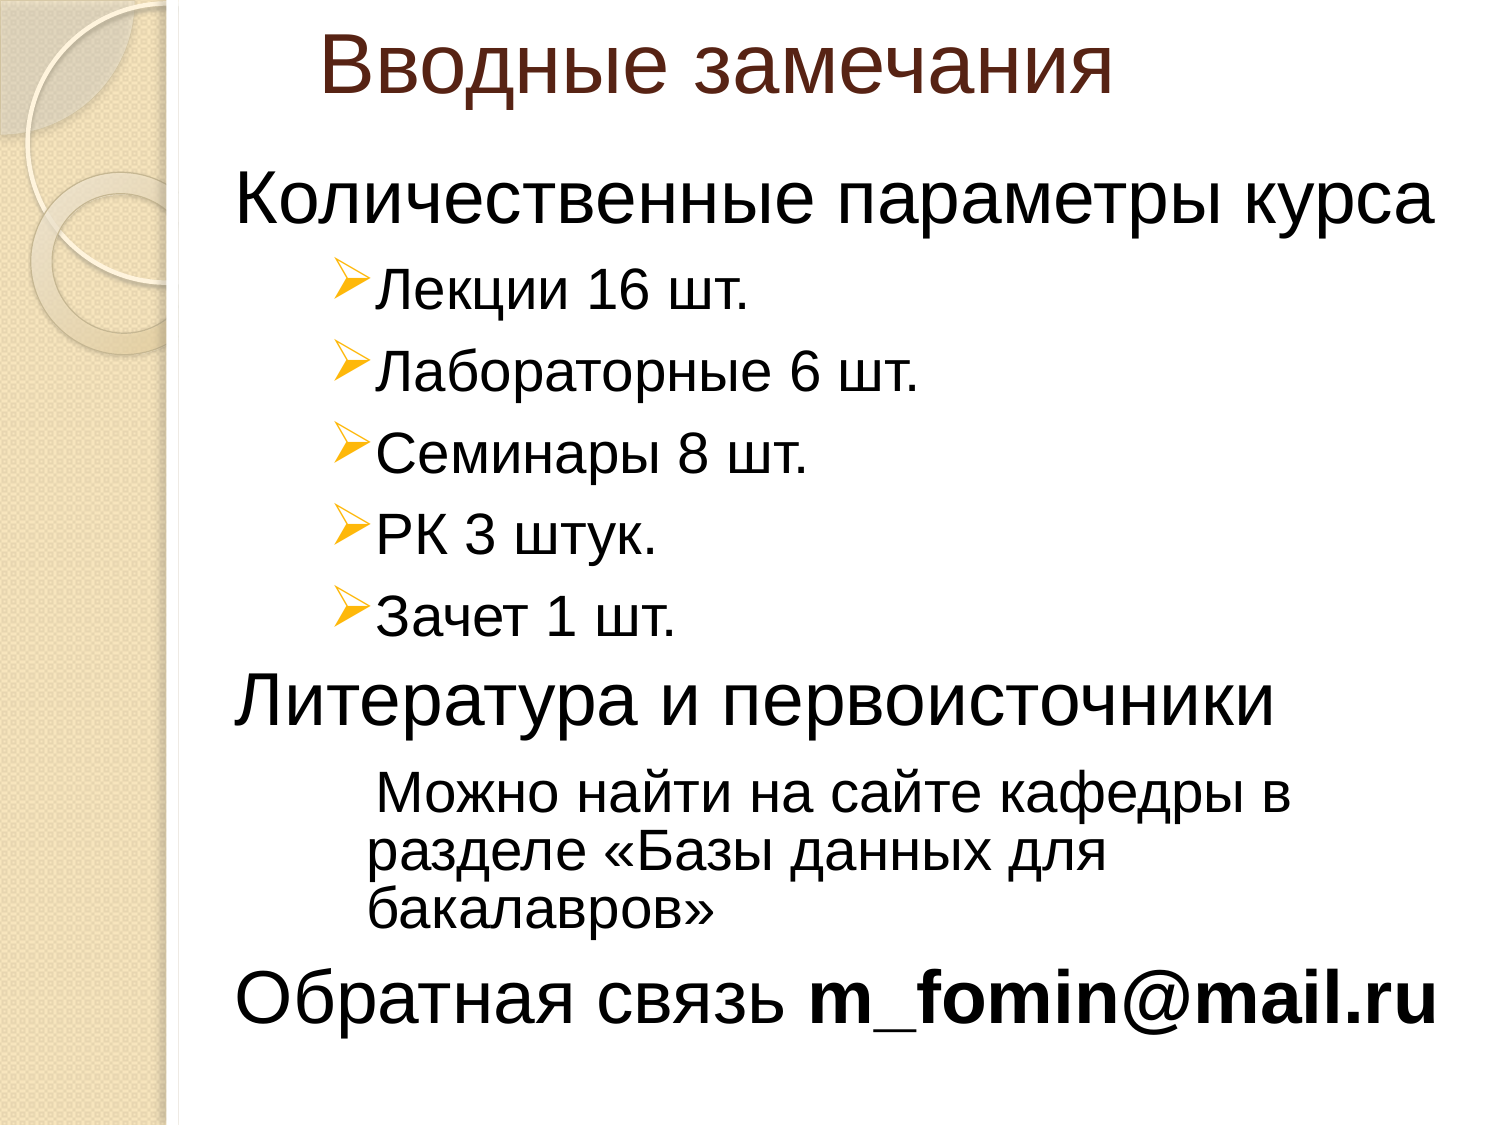

# Вводные замечания
Количественные параметры курса
Лекции 16 шт.
Лабораторные 6 шт.
Семинары 8 шт.
РК 3 штук.
Зачет 1 шт.
Литература и первоисточники
Можно найти на сайте кафедры в разделе «Базы данных для бакалавров»
Обратная связь m_fomin@mail.ru